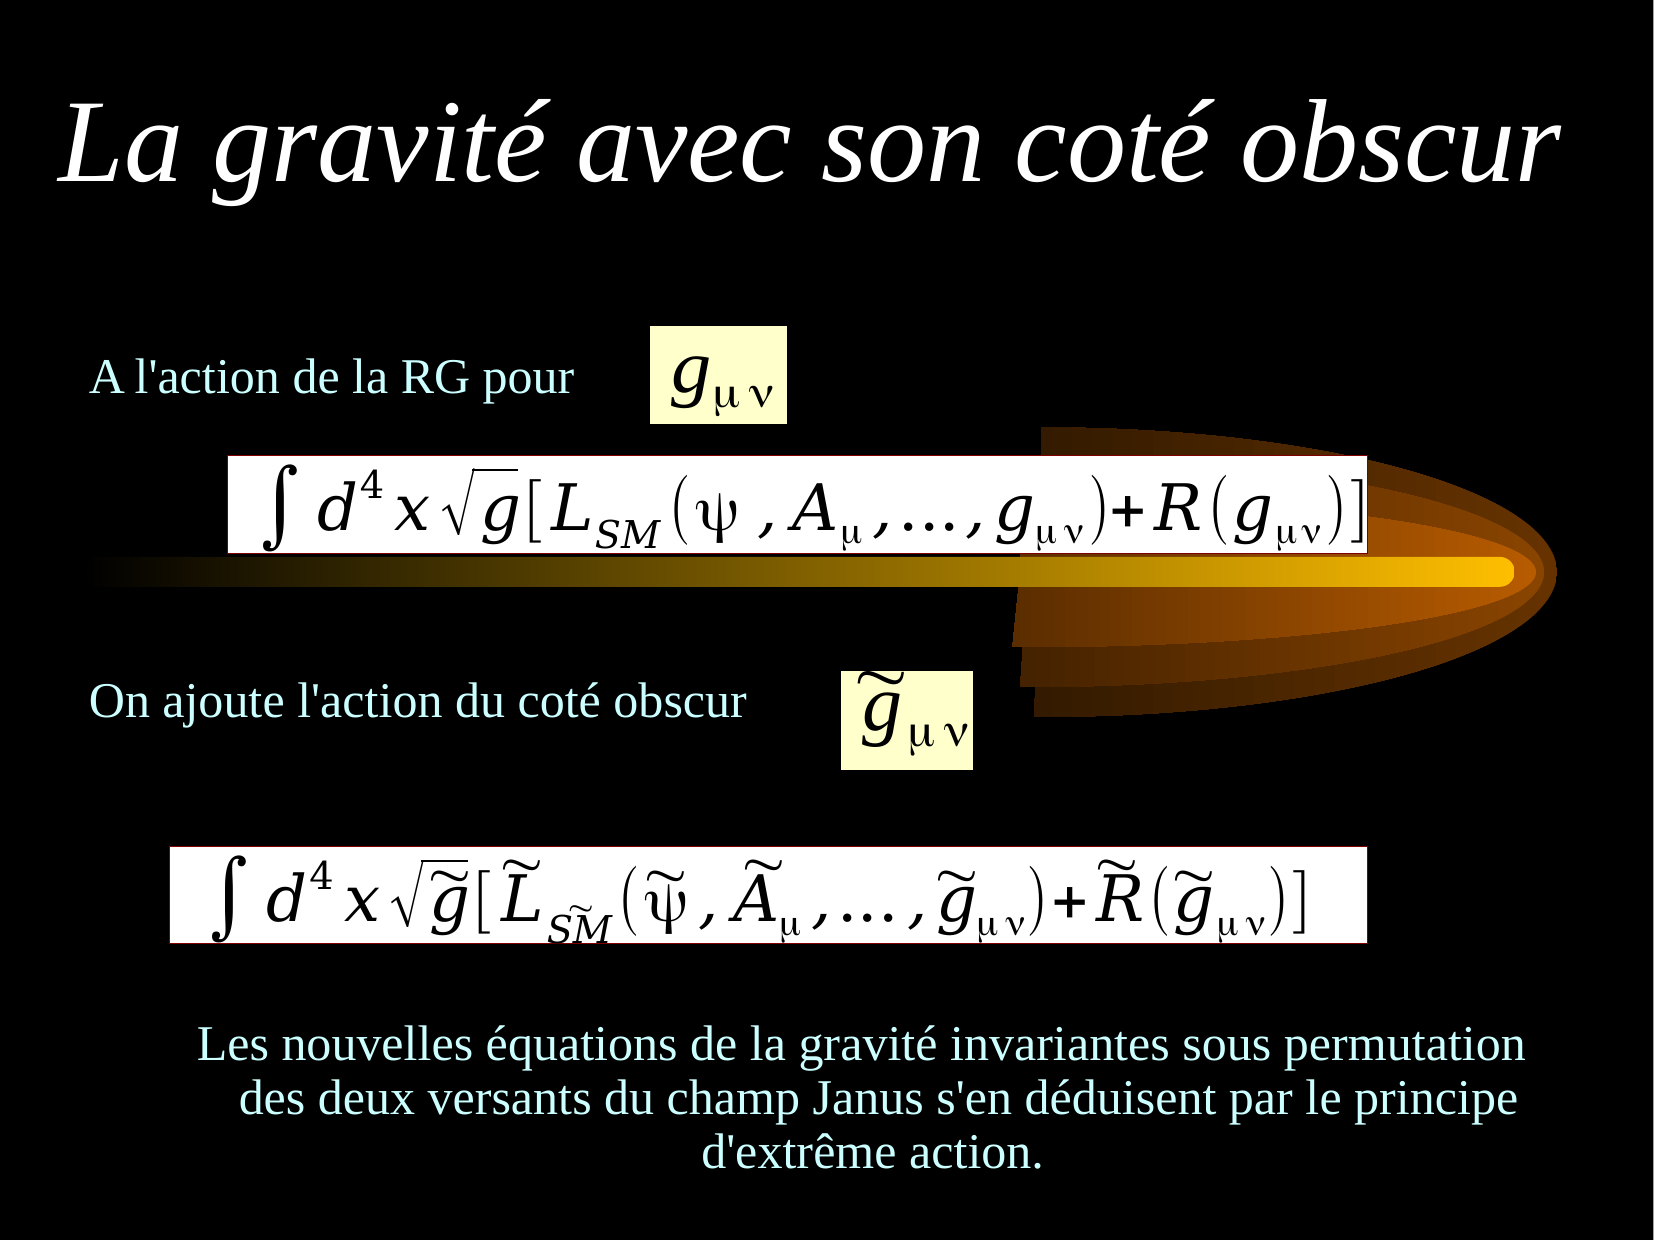

# La gravité avec son coté obscur
A l'action de la RG pour
On ajoute l'action du coté obscur
 Les nouvelles équations de la gravité invariantes sous permutation des deux versants du champ Janus s'en déduisent par le principe d'extrême action.